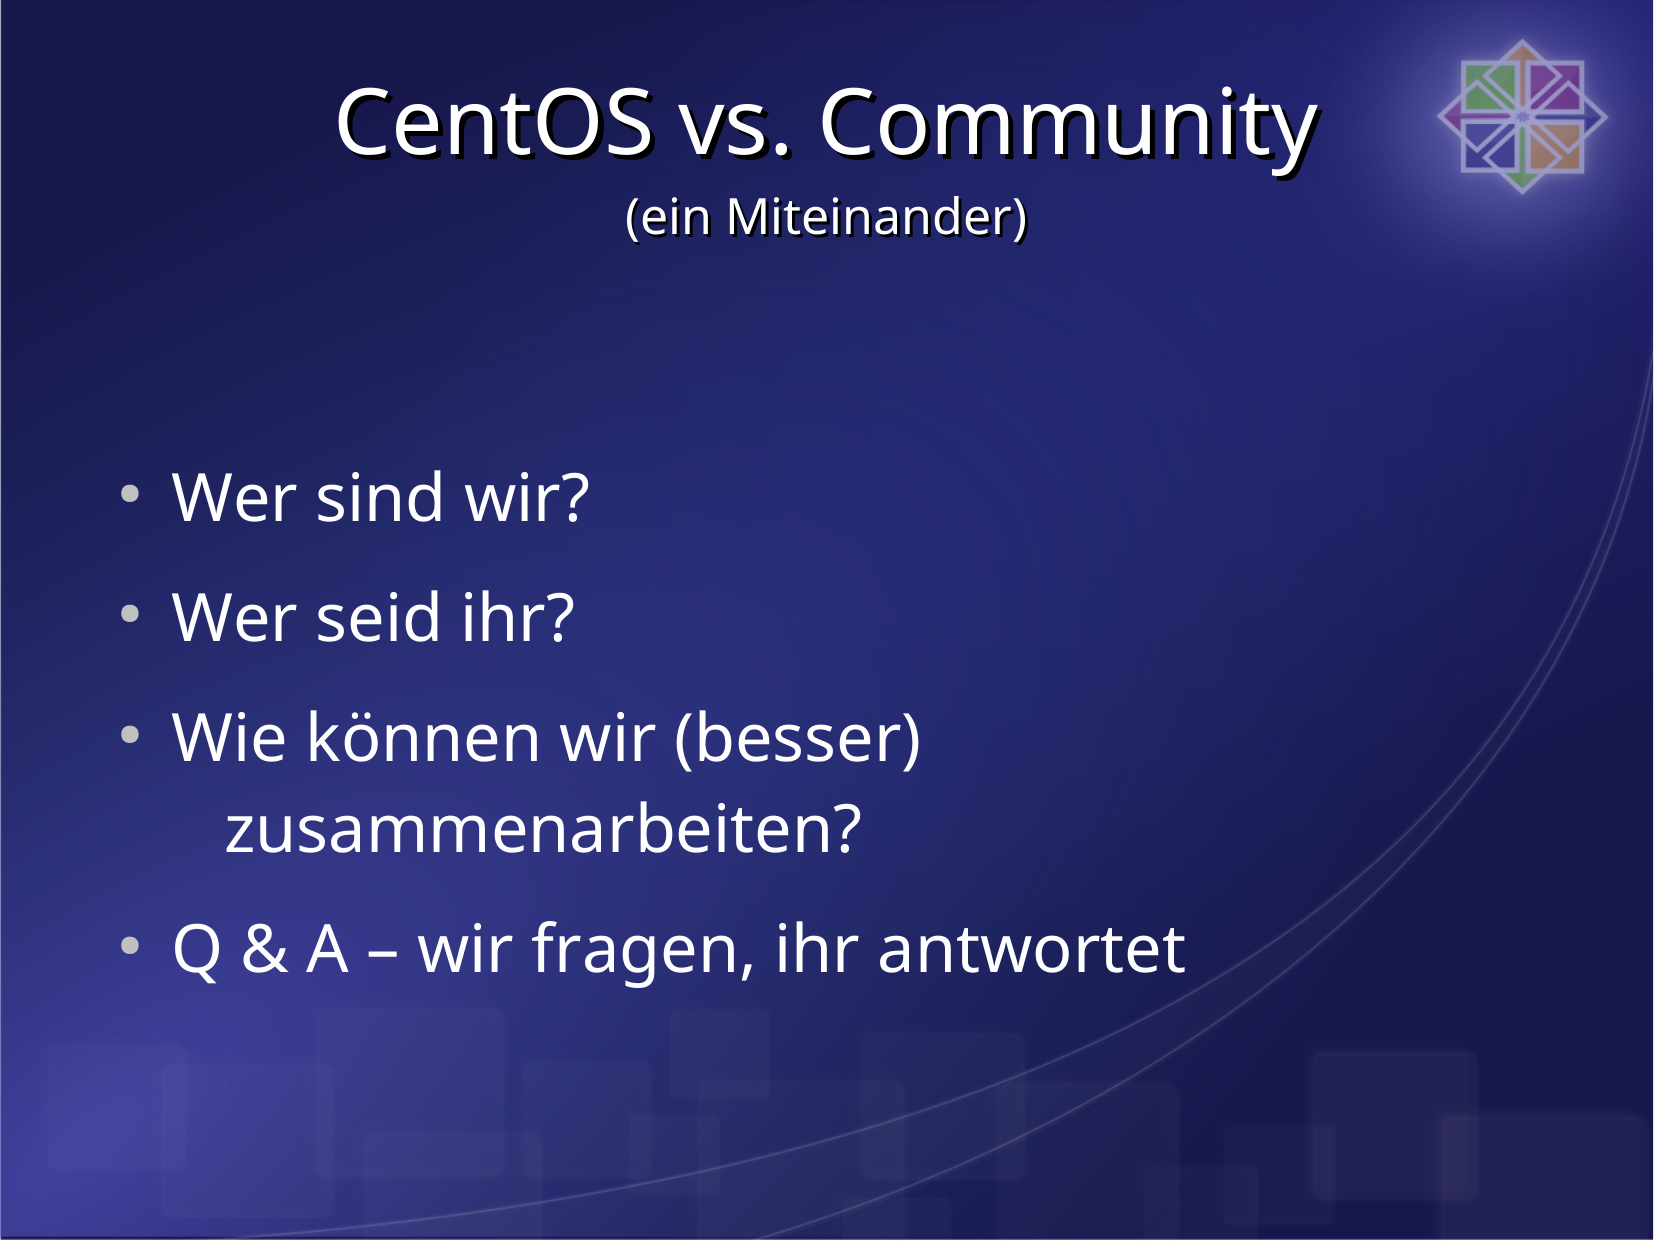

# CentOS vs. Community (ein Miteinander)
Wer sind wir?
Wer seid ihr?
Wie können wir (besser) zusammenarbeiten?
Q & A – wir fragen, ihr antwortet